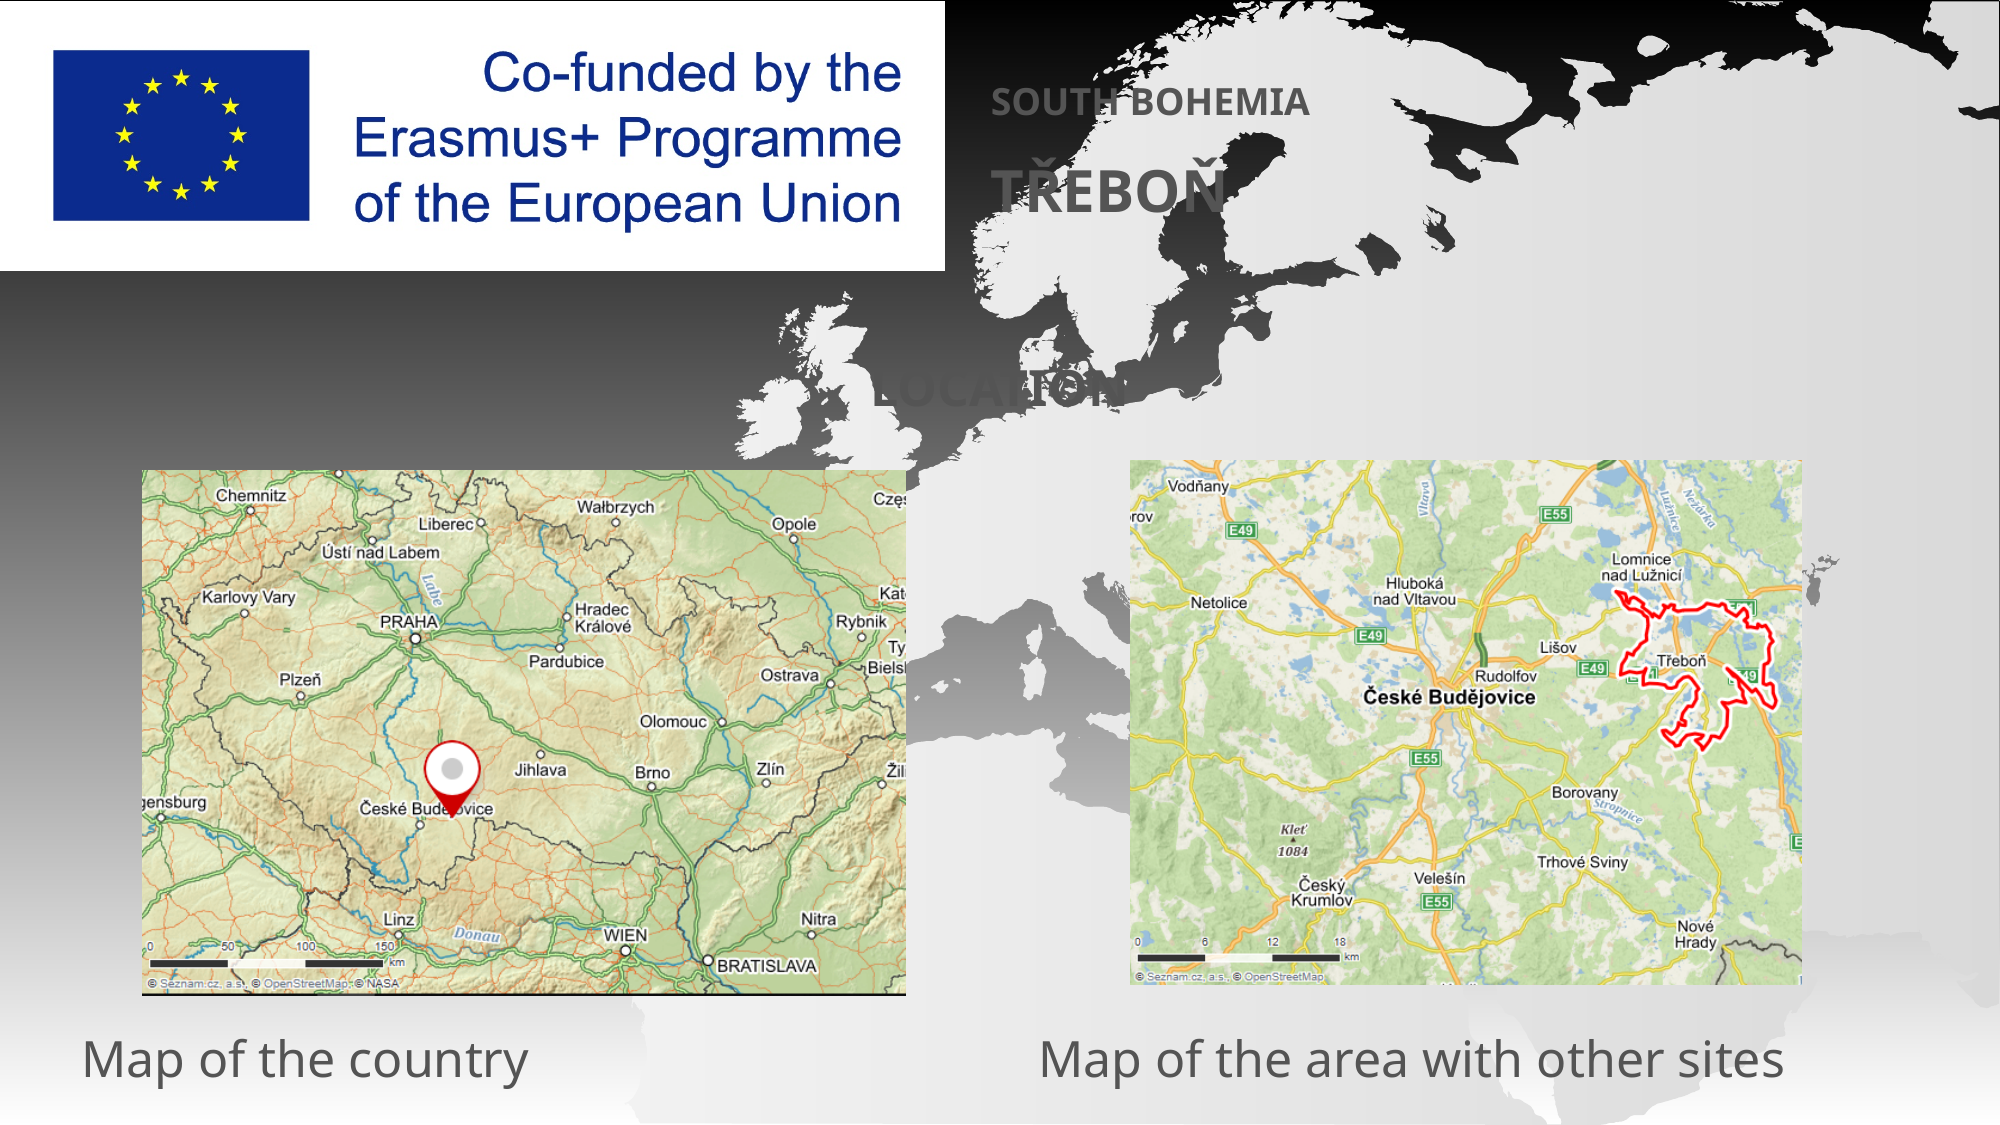

SOUTH BOHEMIA
TŘEBOŇ
LOCATION
Map of the country
Map of the area with other sites